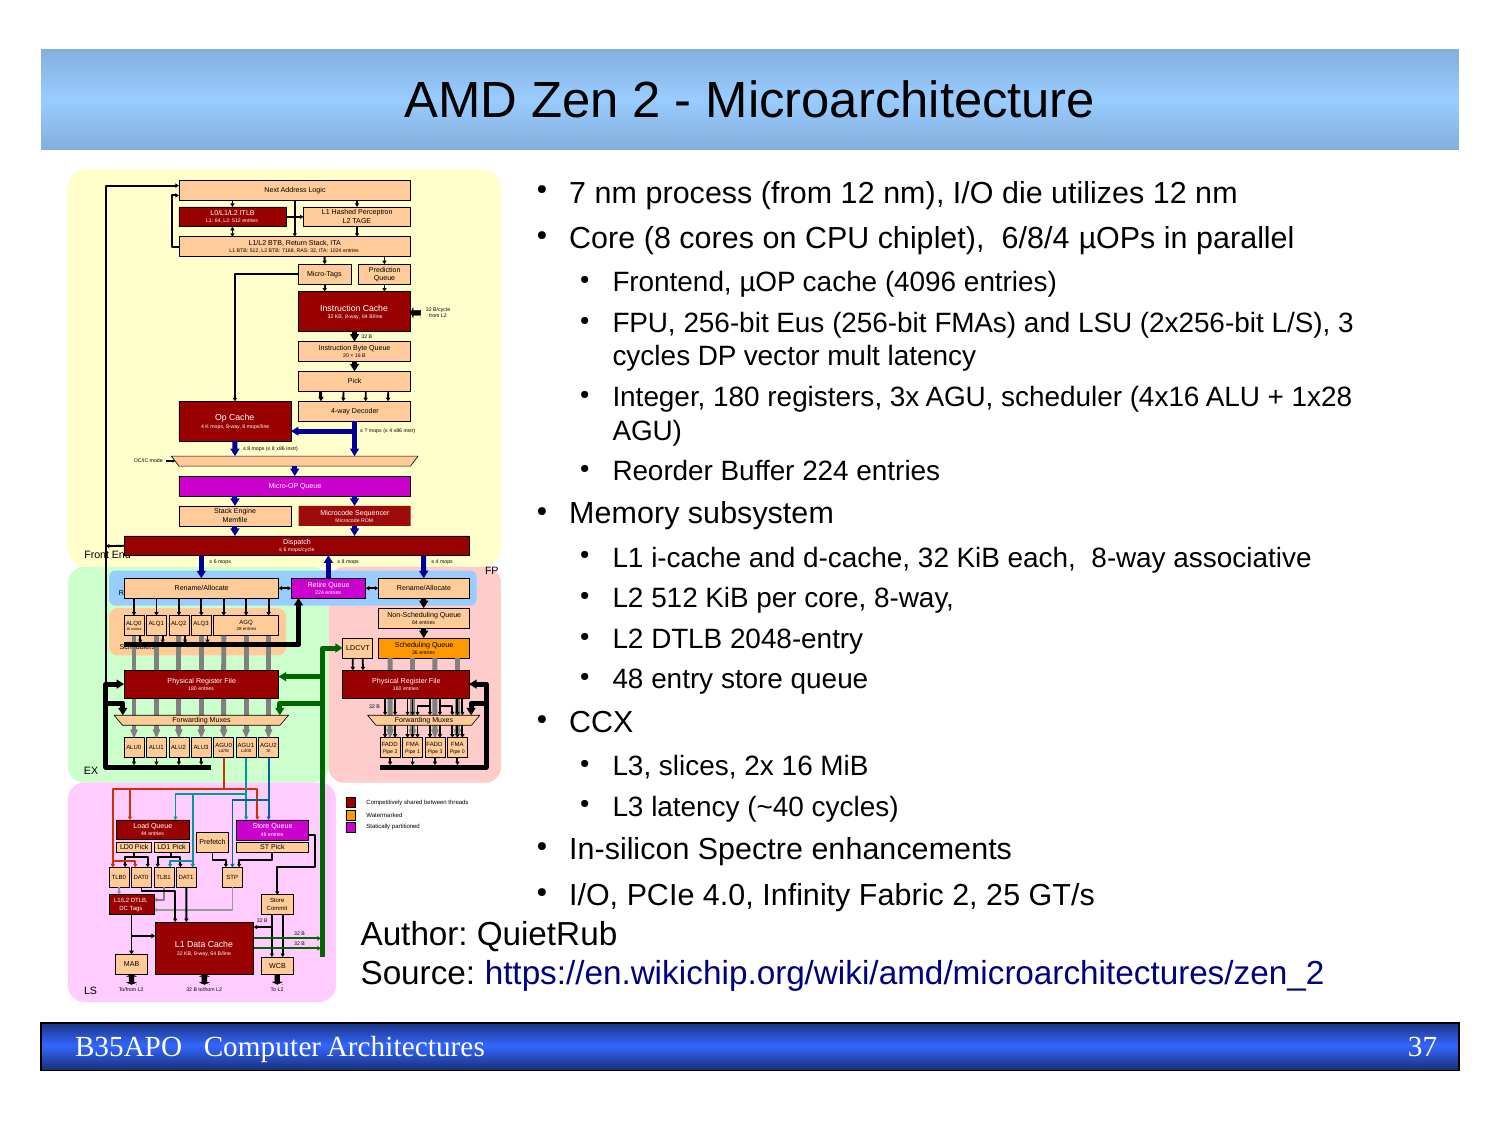

# AMD Zen 2 - Microarchitecture
7 nm process (from 12 nm), I/O die utilizes 12 nm
Core (8 cores on CPU chiplet), 6/8/4 µOPs in parallel
Frontend, µOP cache (4096 entries)
FPU, 256-bit Eus (256-bit FMAs) and LSU (2x256-bit L/S), 3 cycles DP vector mult latency
Integer, 180 registers, 3x AGU, scheduler (4x16 ALU + 1x28 AGU)
Reorder Buffer 224 entries
Memory subsystem
L1 i-cache and d-cache, 32 KiB each, 8-way associative
L2 512 KiB per core, 8-way,
L2 DTLB 2048-entry
48 entry store queue
CCX
L3, slices, 2x 16 MiB
L3 latency (~40 cycles)
In-silicon Spectre enhancements
I/O, PCIe 4.0, Infinity Fabric 2, 25 GT/s
Author: QuietRub
Source: https://en.wikichip.org/wiki/amd/microarchitectures/zen_2
B35APO Computer Architectures
37